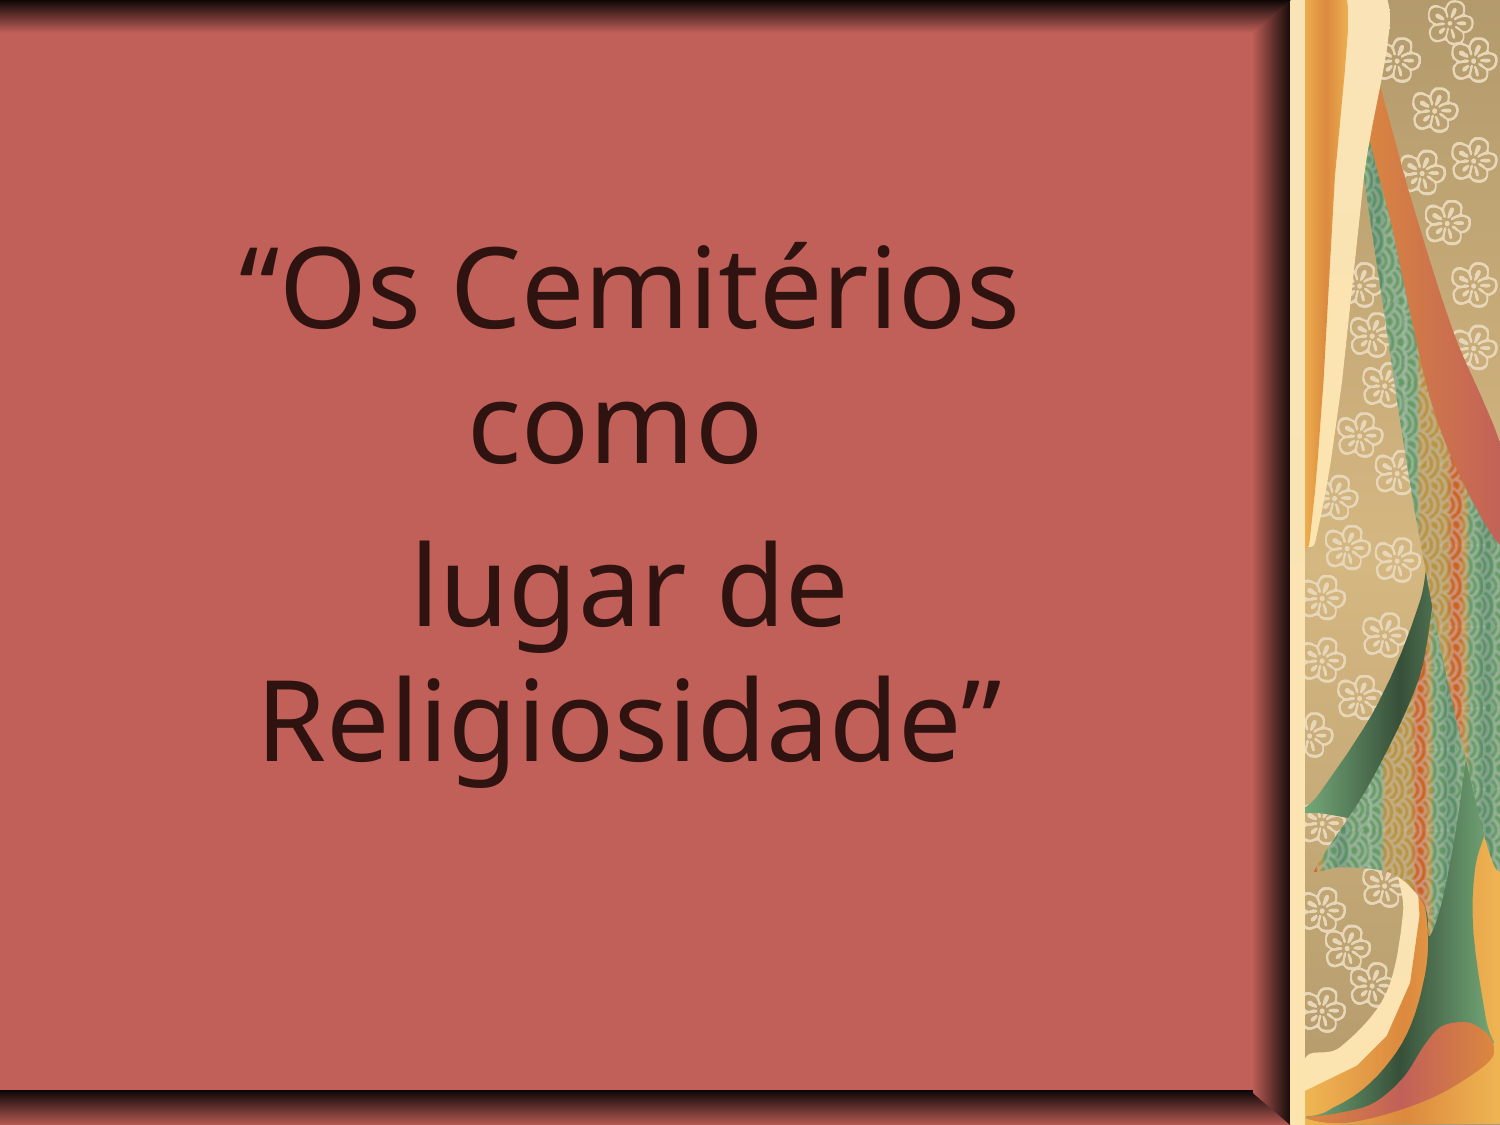

#
“Os Cemitérios como
lugar de Religiosidade”